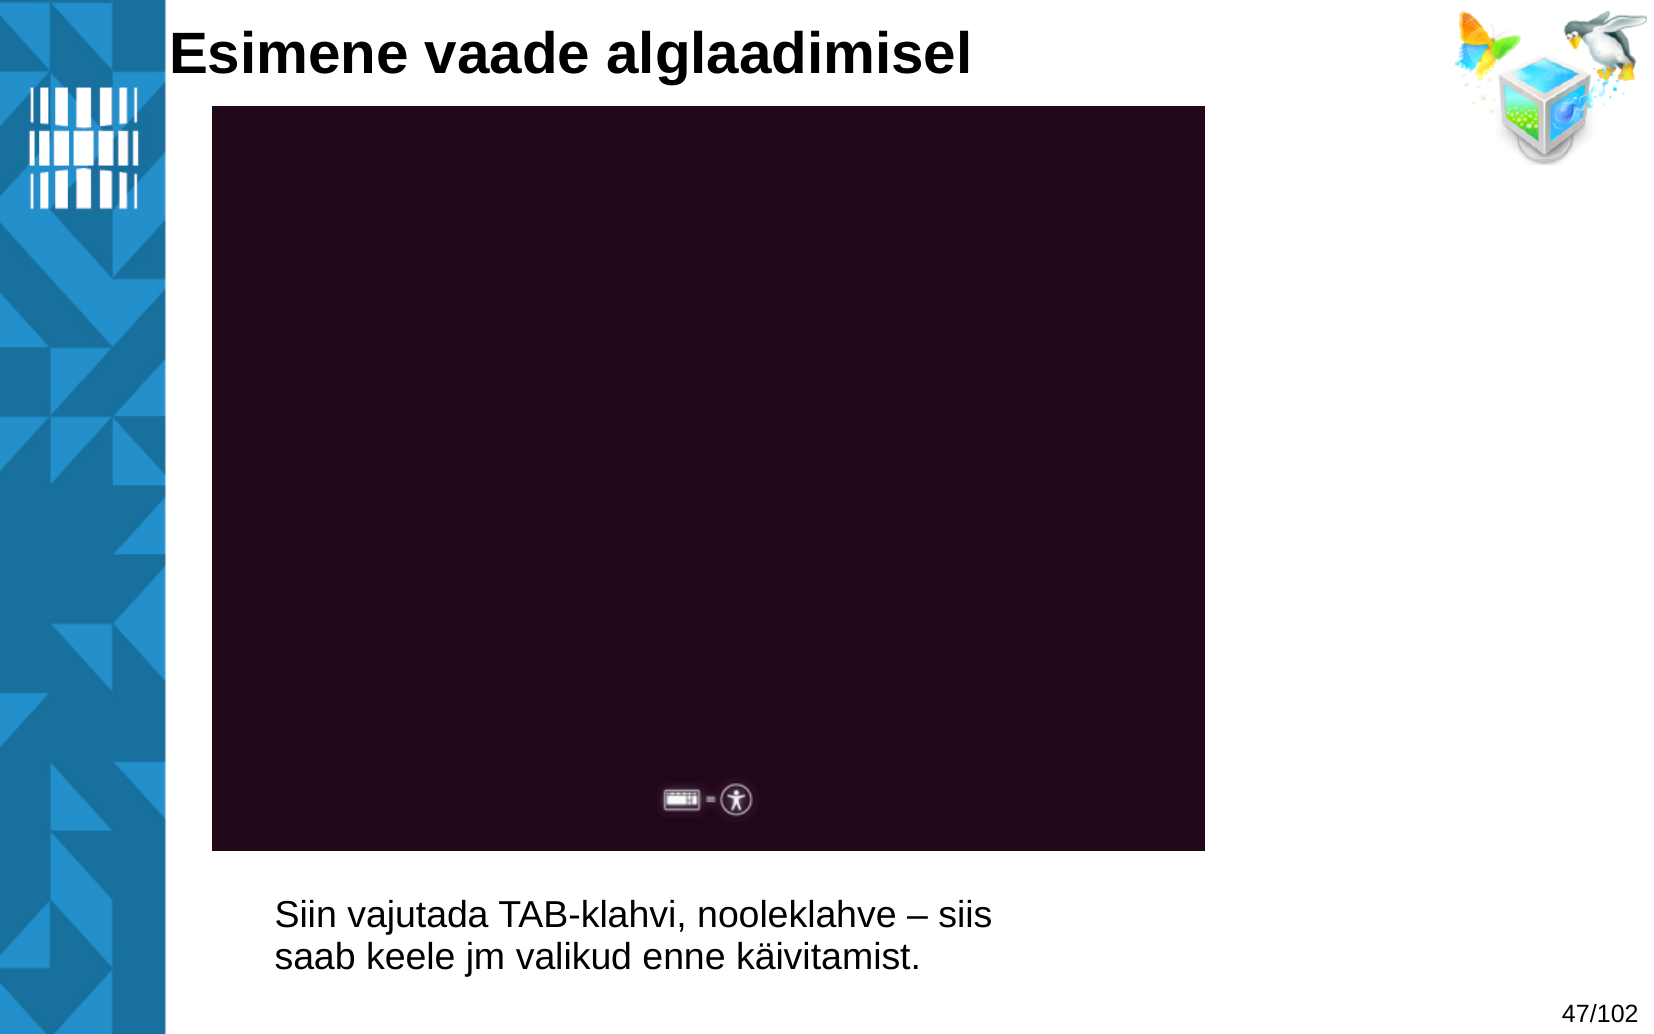

# Esimene vaade alglaadimisel
Siin vajutada TAB-klahvi, nooleklahve – siis saab keele jm valikud enne käivitamist.